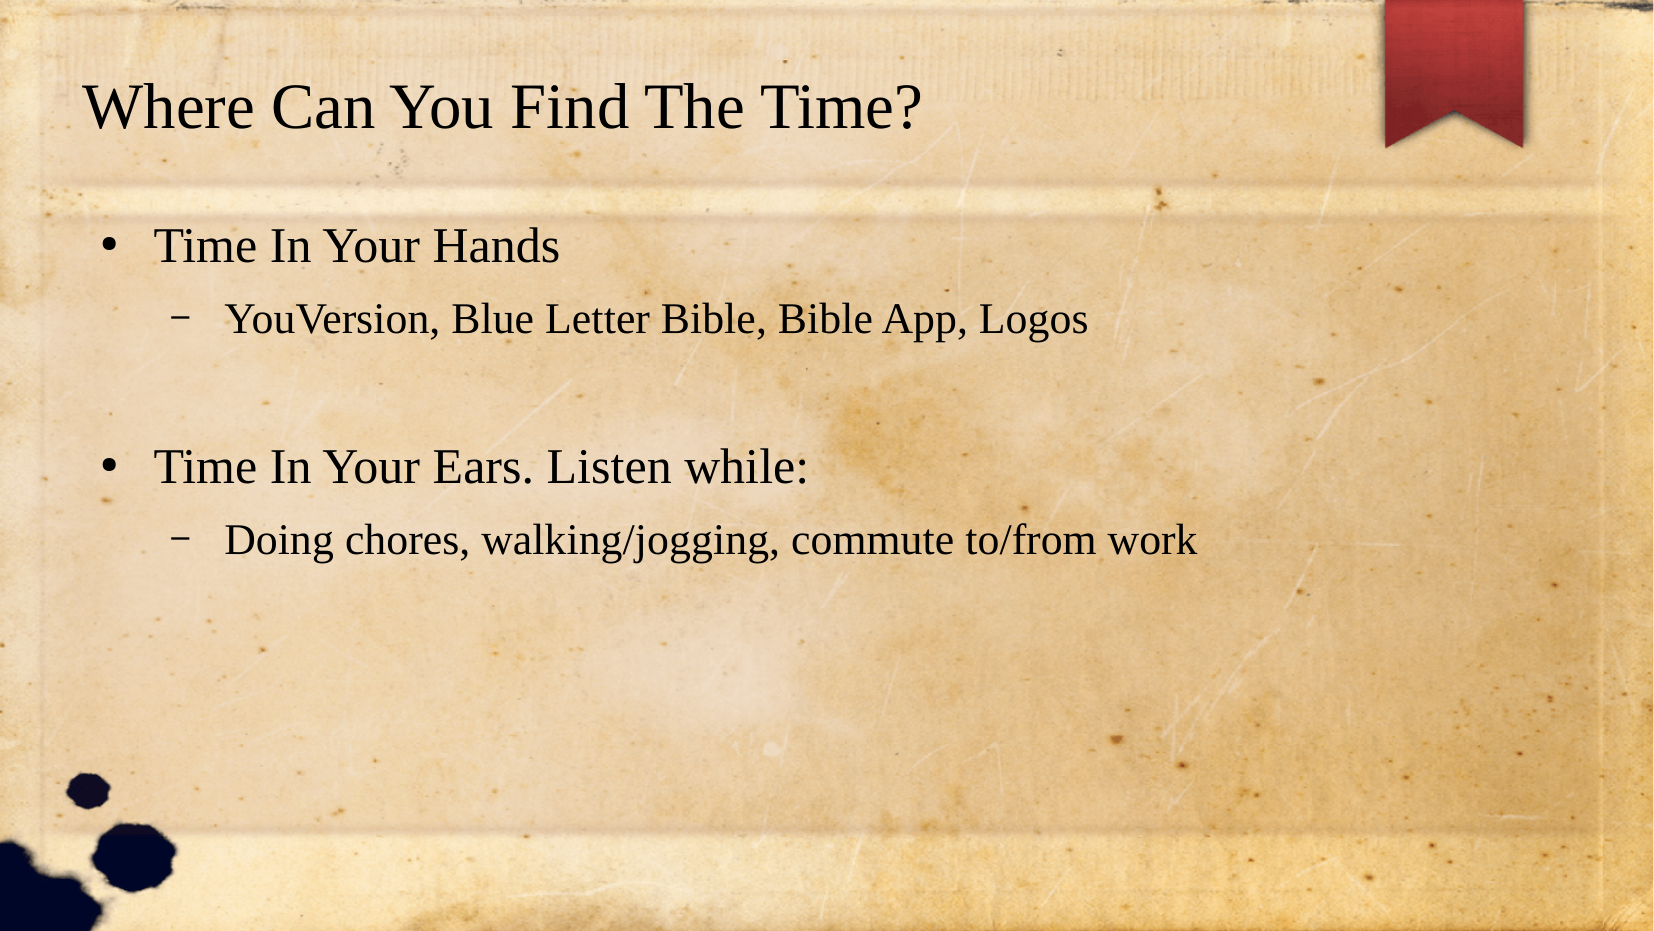

# Where Can You Find The Time?
Time In Your Hands
YouVersion, Blue Letter Bible, Bible App, Logos
Time In Your Ears. Listen while:
Doing chores, walking/jogging, commute to/from work